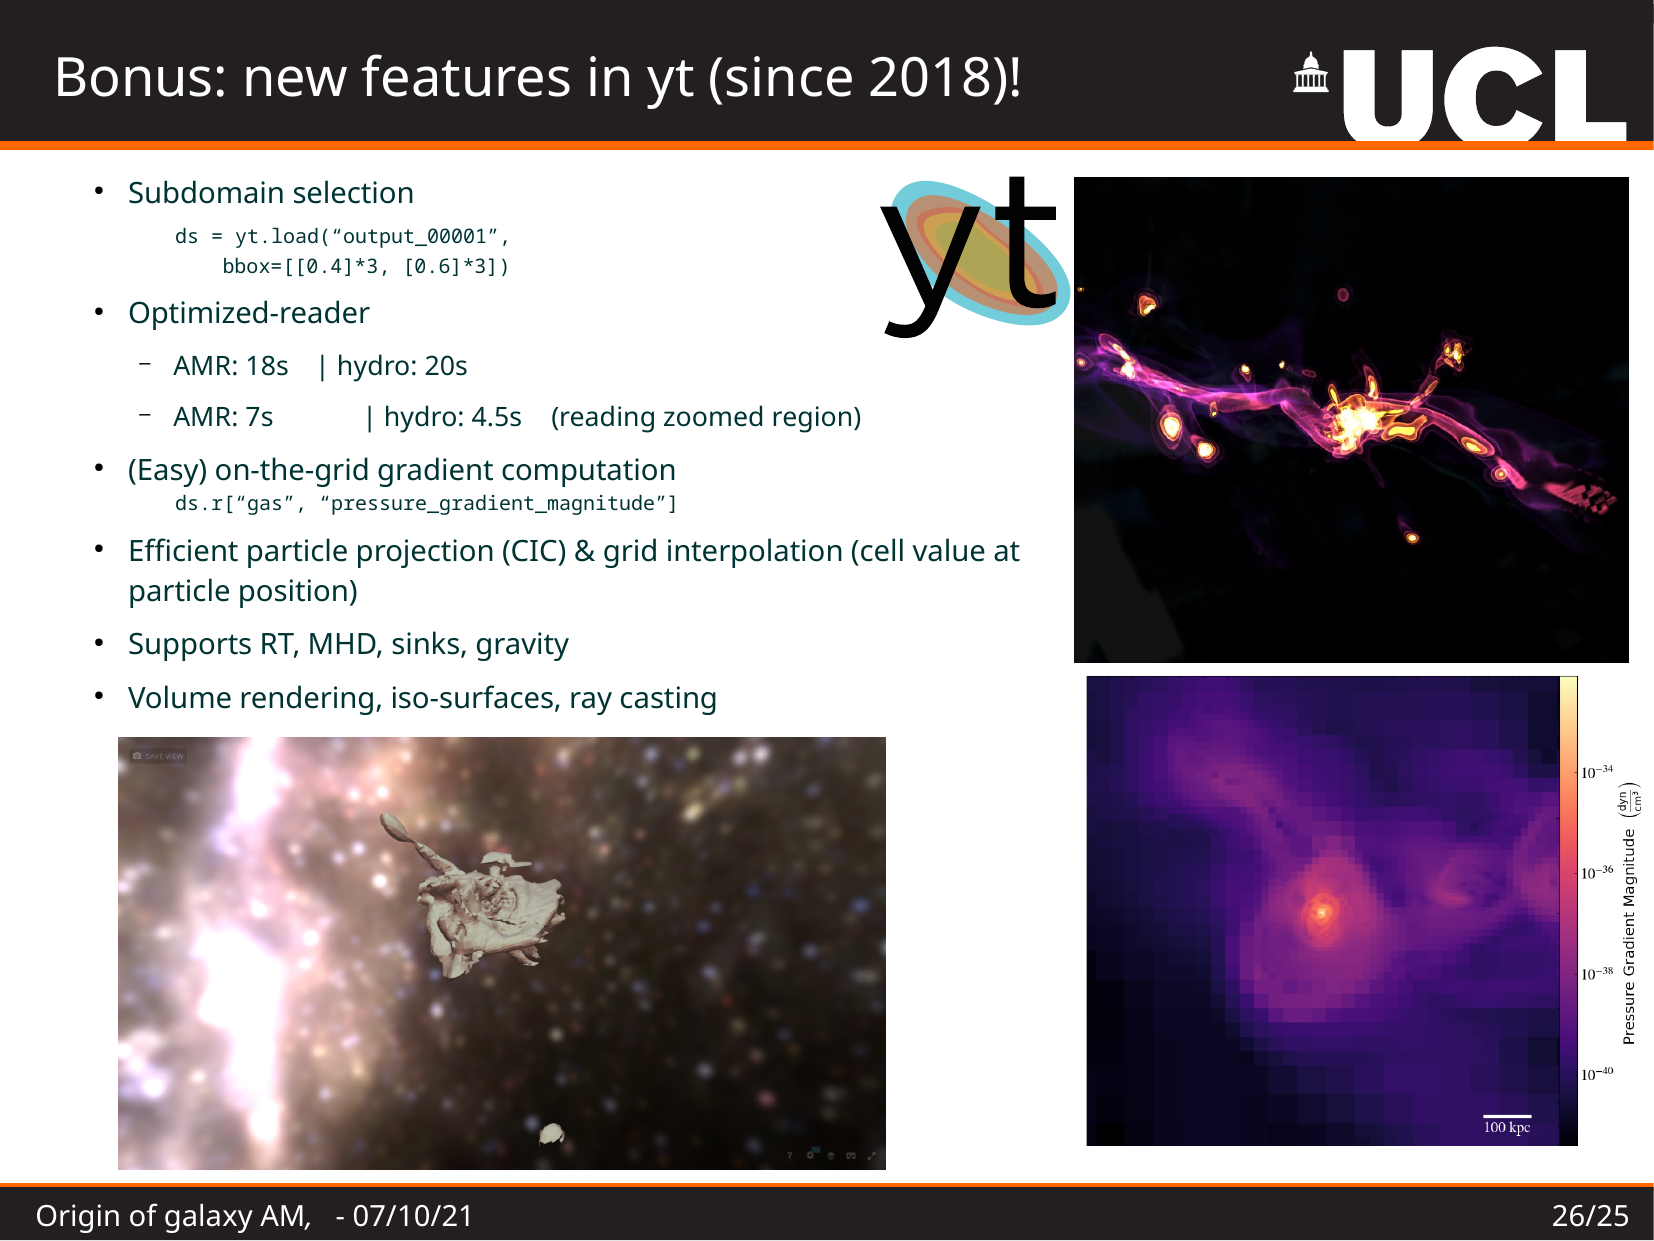

# Bonus: new features in yt (since 2018)!
Subdomain selection
	ds = yt.load(“output_00001”,
 	 	bbox=[[0.4]*3, [0.6]*3])
Optimized-reader
AMR: 18s 	| hydro: 20s
AMR: 7s		| hydro: 4.5s	(reading zoomed region)
(Easy) on-the-grid gradient computation
	ds.r[“gas”, “pressure_gradient_magnitude”]
Efficient particle projection (CIC) & grid interpolation (cell value at particle position)
Supports RT, MHD, sinks, gravity
Volume rendering, iso-surfaces, ray casting
03 September 2021
26